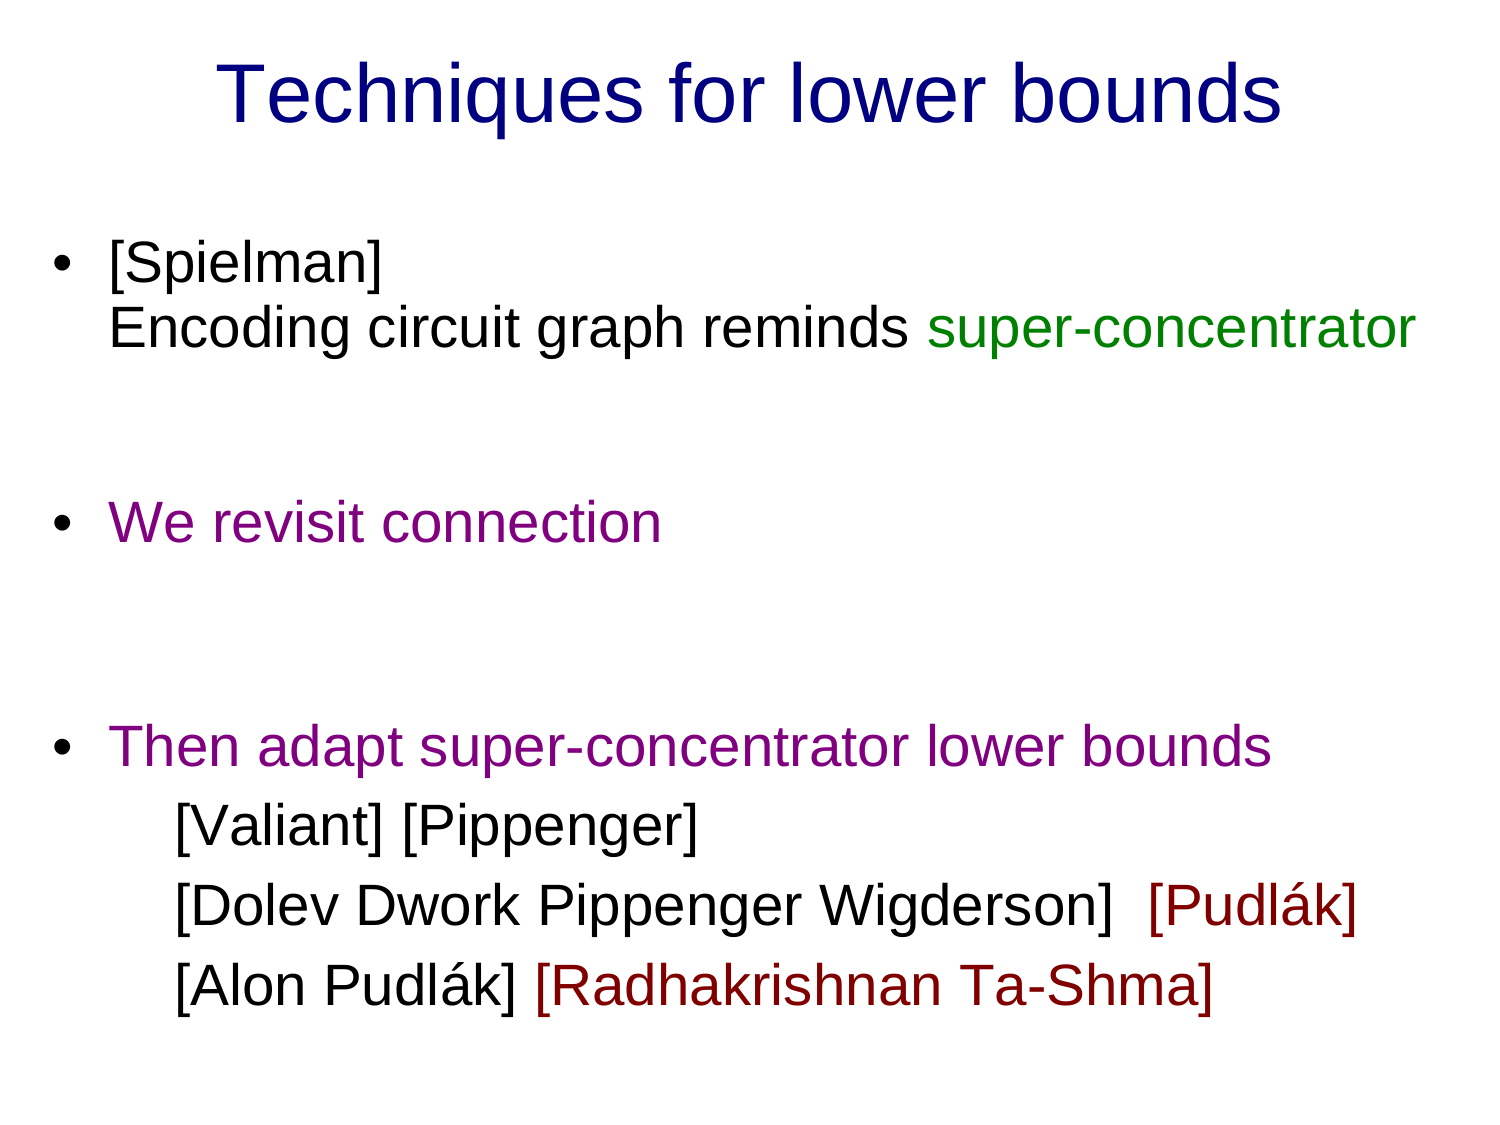

# Techniques for lower bounds
[Spielman]
Encoding circuit graph reminds super-concentrator
We revisit connection
Then adapt super-concentrator lower bounds
[Valiant] [Pippenger]
[Dolev Dwork Pippenger Wigderson] [Pudlák]
[Alon Pudlák] [Radhakrishnan Ta-Shma]